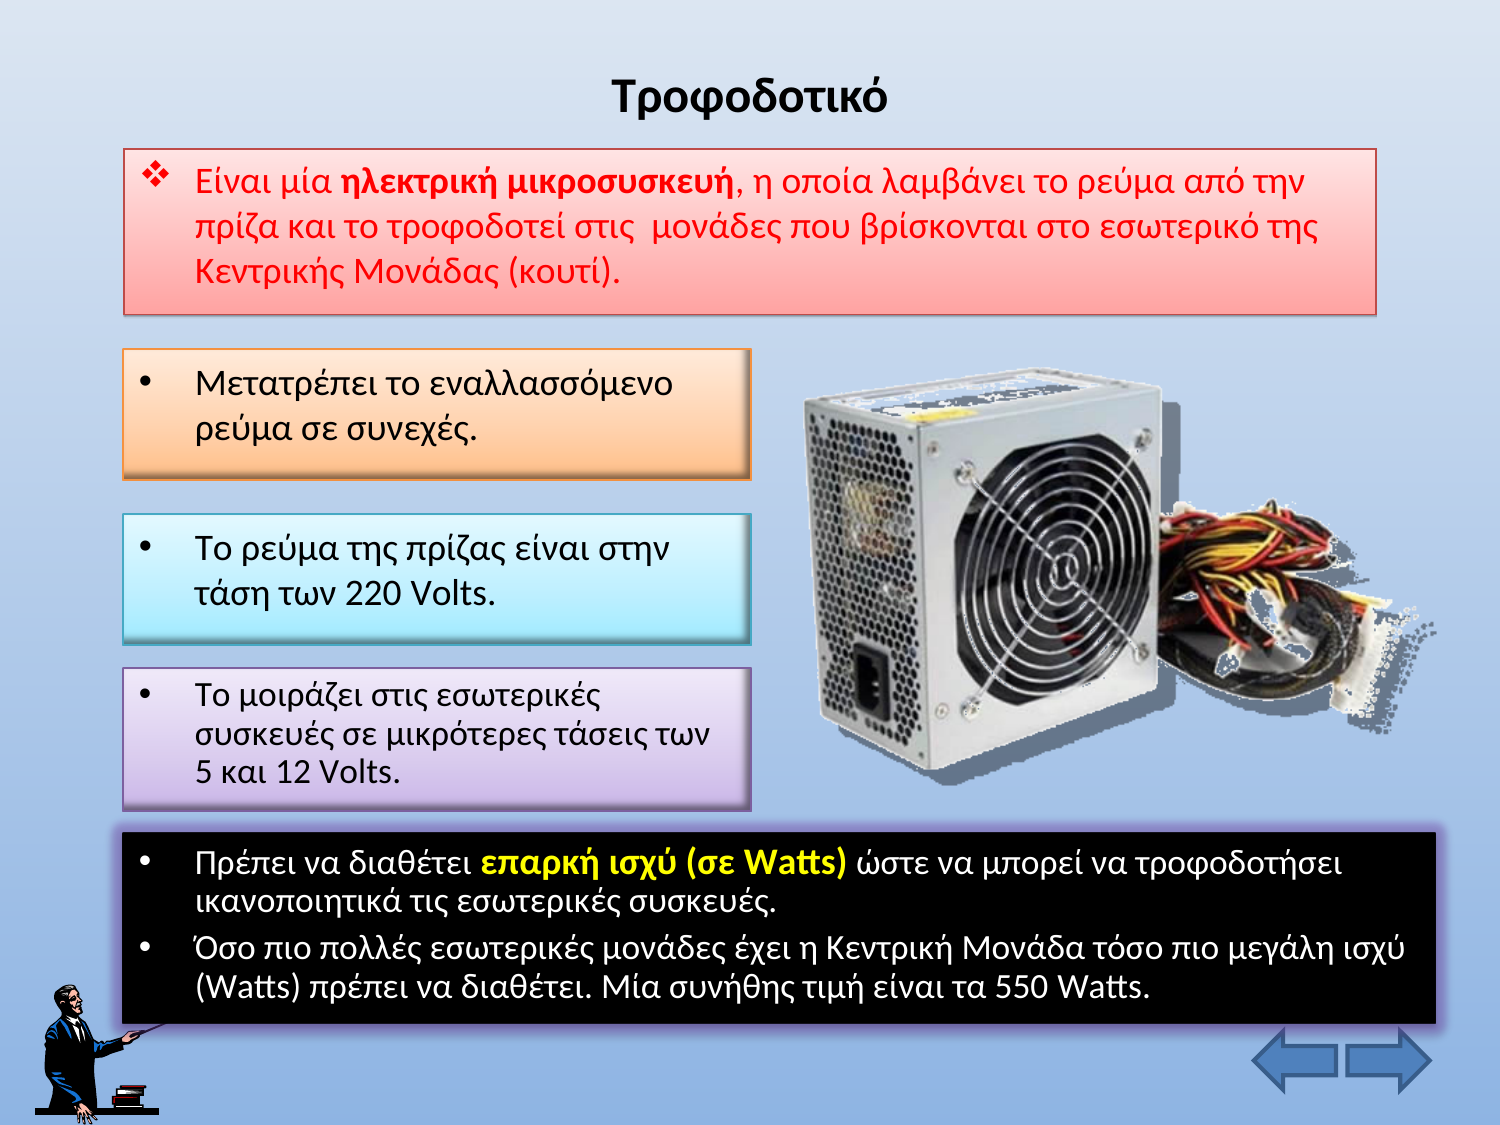

# Τροφοδοτικό
Είναι μία ηλεκτρική μικροσυσκευή, η οποία λαμβάνει το ρεύμα από την πρίζα και το τροφοδοτεί στις μονάδες που βρίσκονται στο εσωτερικό της Κεντρικής Μονάδας (κουτί).
Μετατρέπει το εναλλασσόμενο ρεύμα σε συνεχές.
Το ρεύμα της πρίζας είναι στην τάση των 220 Volts.
Το μοιράζει στις εσωτερικές συσκευές σε μικρότερες τάσεις των 5 και 12 Volts.
Πρέπει να διαθέτει επαρκή ισχύ (σε Watts) ώστε να μπορεί να τροφοδοτήσει ικανοποιητικά τις εσωτερικές συσκευές.
Όσο πιο πολλές εσωτερικές μονάδες έχει η Κεντρική Μονάδα τόσο πιο μεγάλη ισχύ (Watts) πρέπει να διαθέτει. Μία συνήθης τιμή είναι τα 550 Watts.